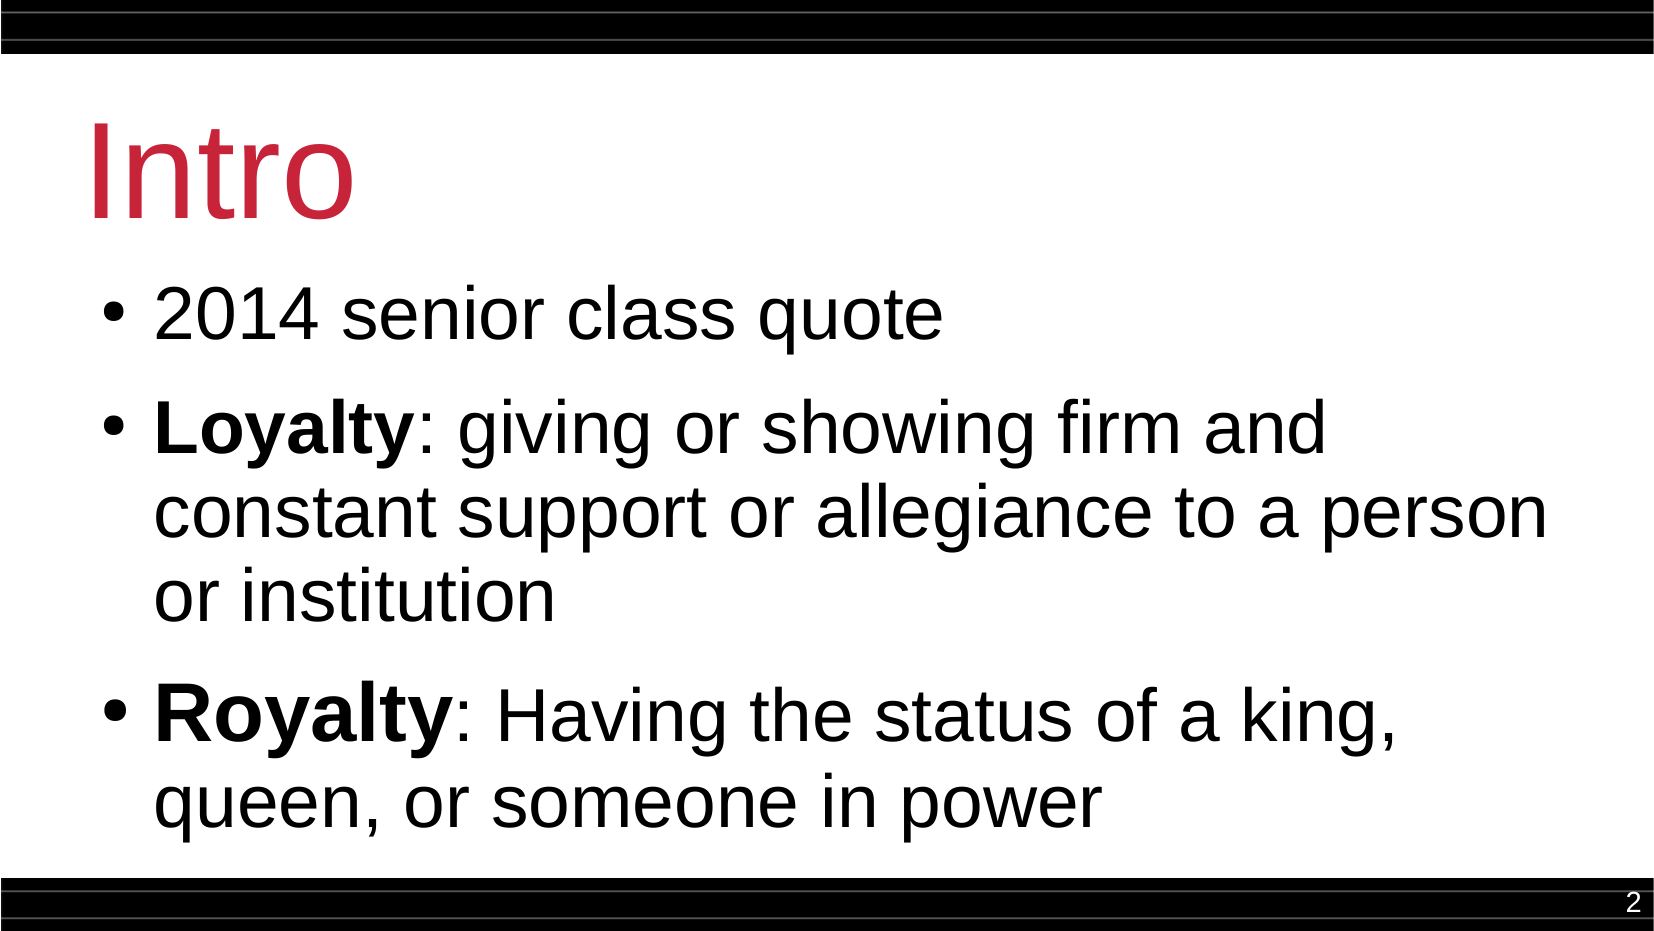

# Intro
2014 senior class quote
Loyalty: giving or showing firm and constant support or allegiance to a person or institution
Royalty: Having the status of a king, queen, or someone in power